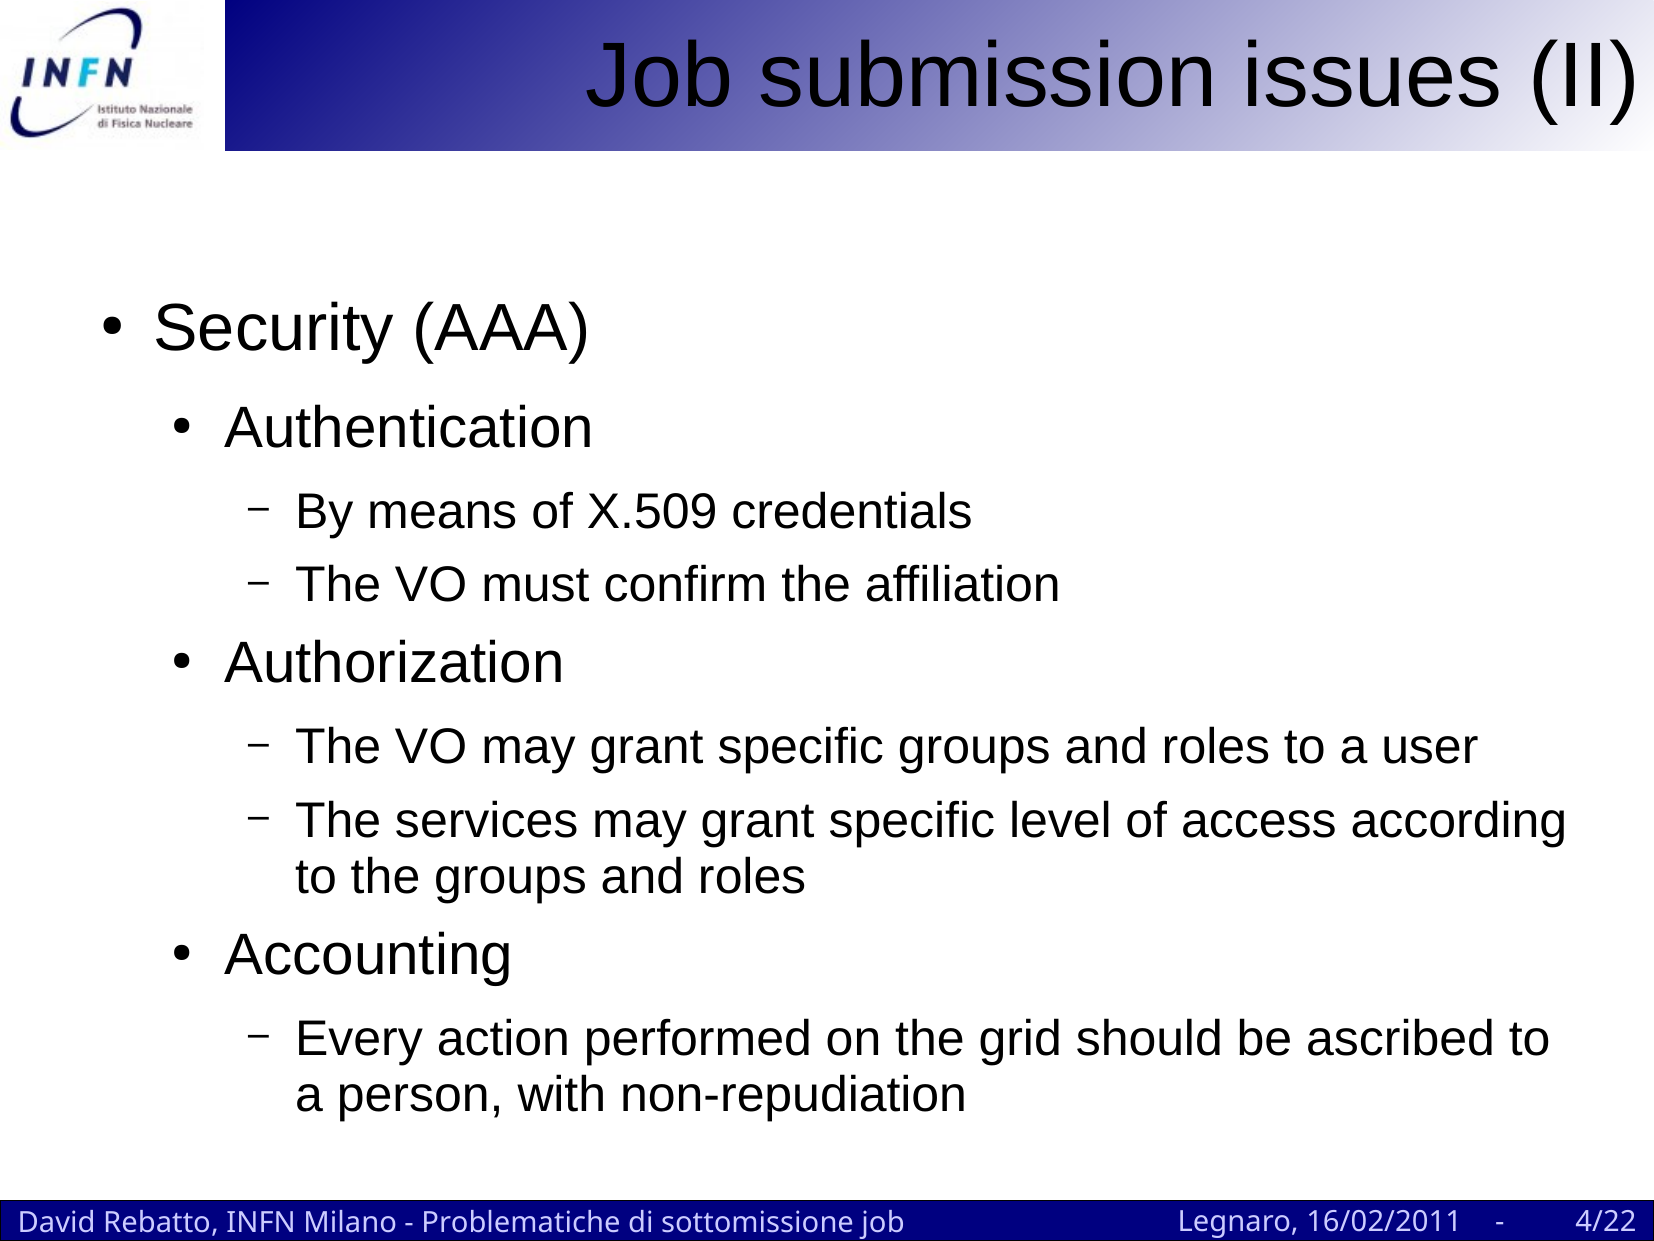

# Job submission issues (II)
Security (AAA)
Authentication
By means of X.509 credentials
The VO must confirm the affiliation
Authorization
The VO may grant specific groups and roles to a user
The services may grant specific level of access according to the groups and roles
Accounting
Every action performed on the grid should be ascribed to a person, with non-repudiation
Legnaro, 16/02/2011
4
David Rebatto, INFN Milano - Problematiche di sottomissione job